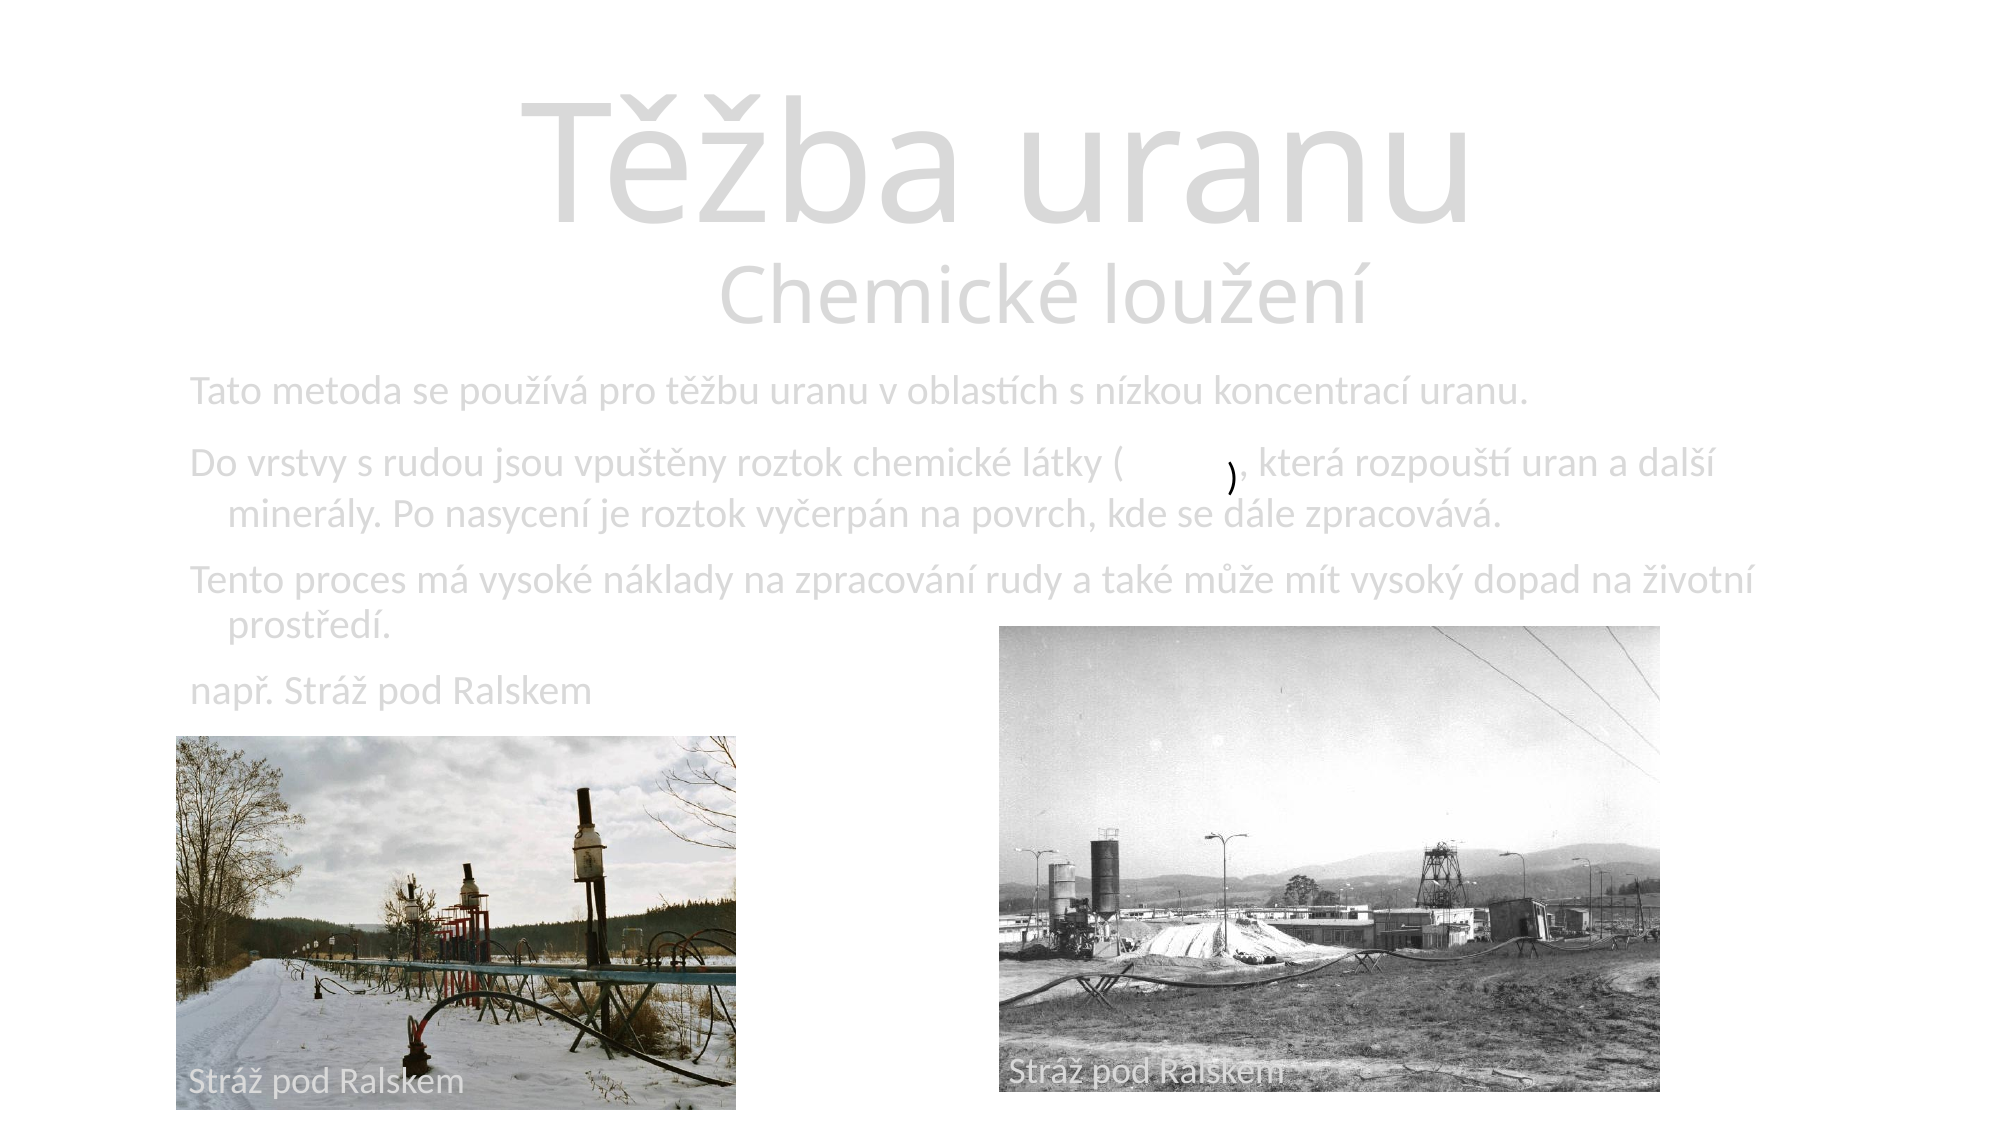

# Těžba uranu
Chemické loužení
Tato metoda se používá pro těžbu uranu v oblastích s nízkou koncentrací uranu.
Do vrstvy s rudou jsou vpuštěny roztok chemické látky (H2SO4), která rozpouští uran a další minerály. Po nasycení je roztok vyčerpán na povrch, kde se dále zpracovává.
Tento proces má vysoké náklady na zpracování rudy a také může mít vysoký dopad na životní prostředí.
např. Stráž pod Ralskem
Stráž pod Ralskem
Stráž pod Ralskem